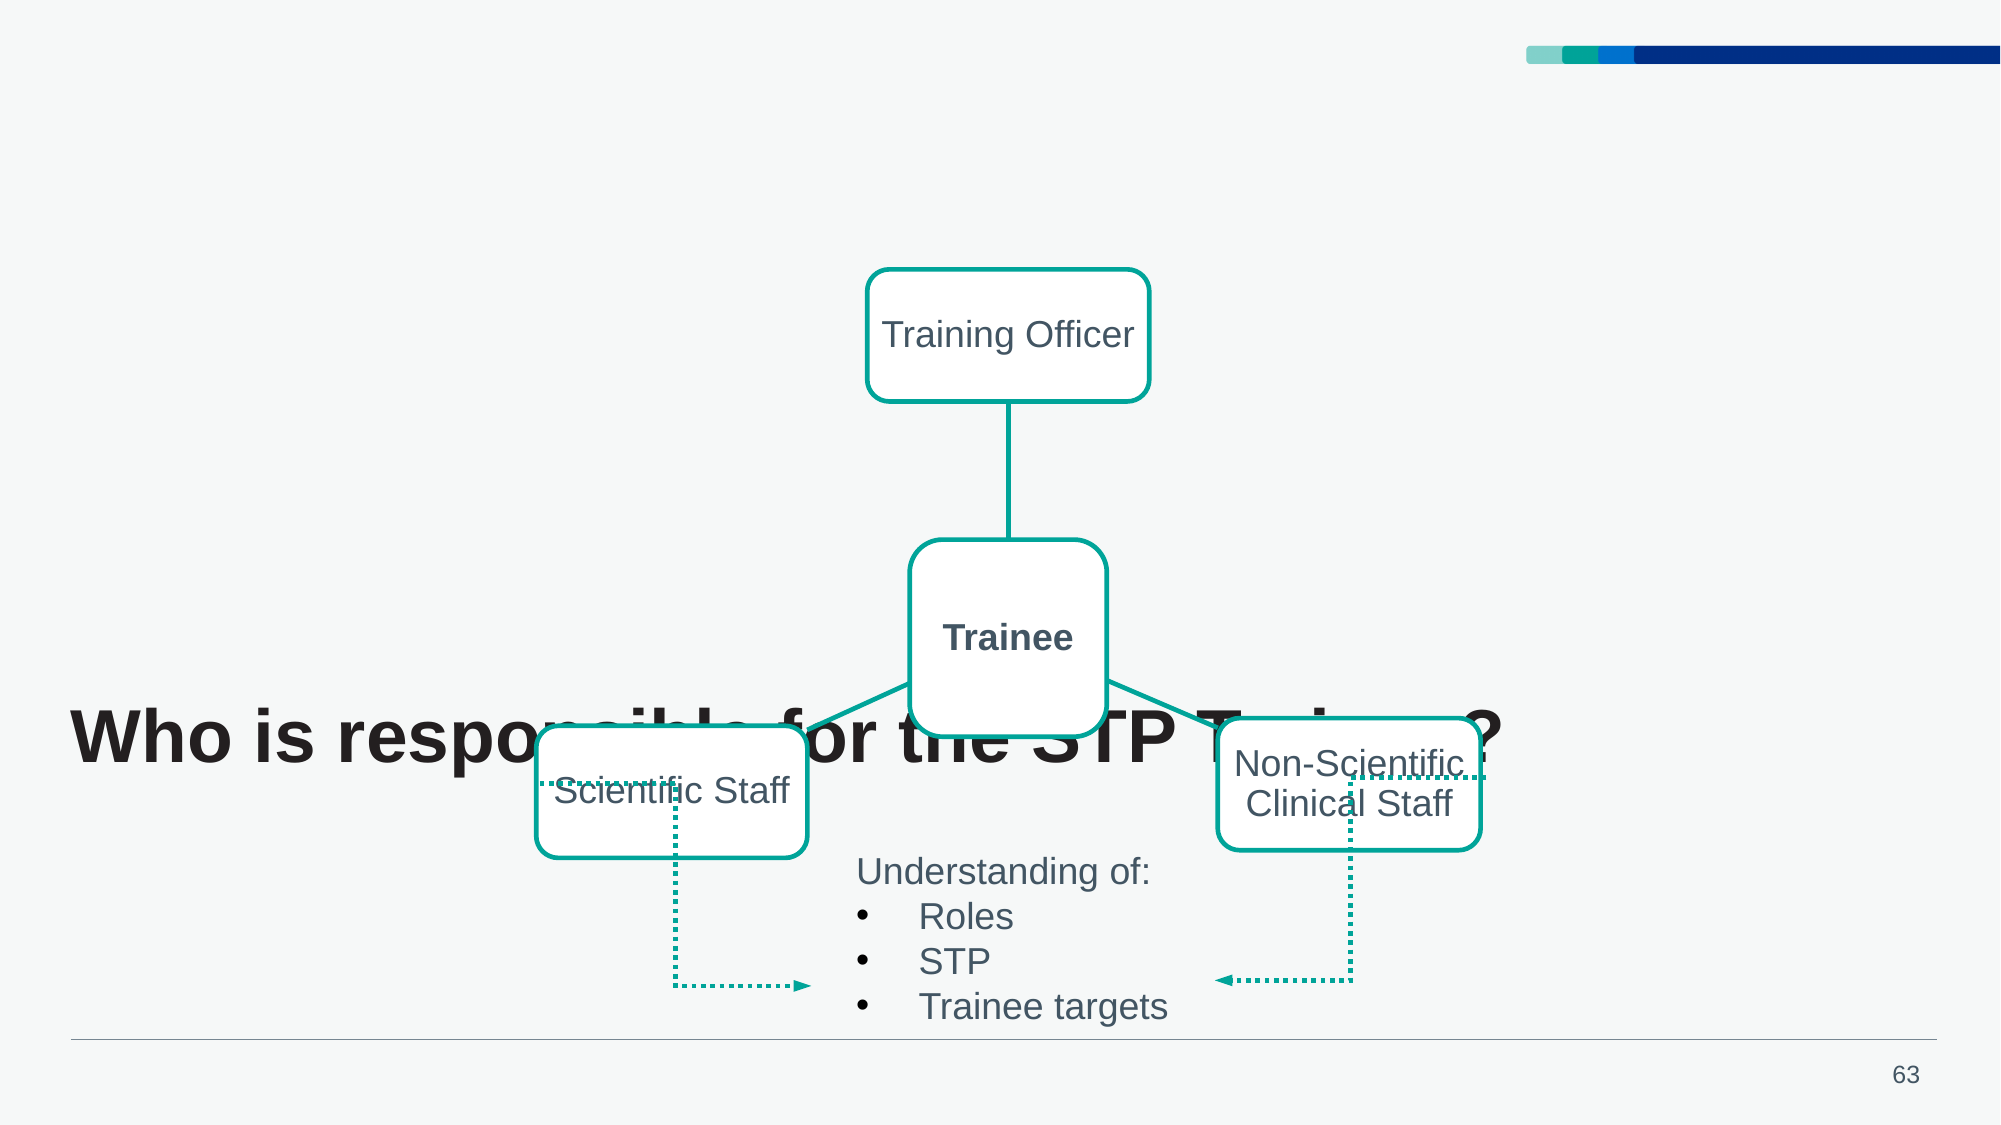

Training Officer
Trainee
Non-Scientific Clinical Staff
Scientific Staff
# Who is responsible for the STP Trainee?
Understanding of:
Roles
STP
Trainee targets